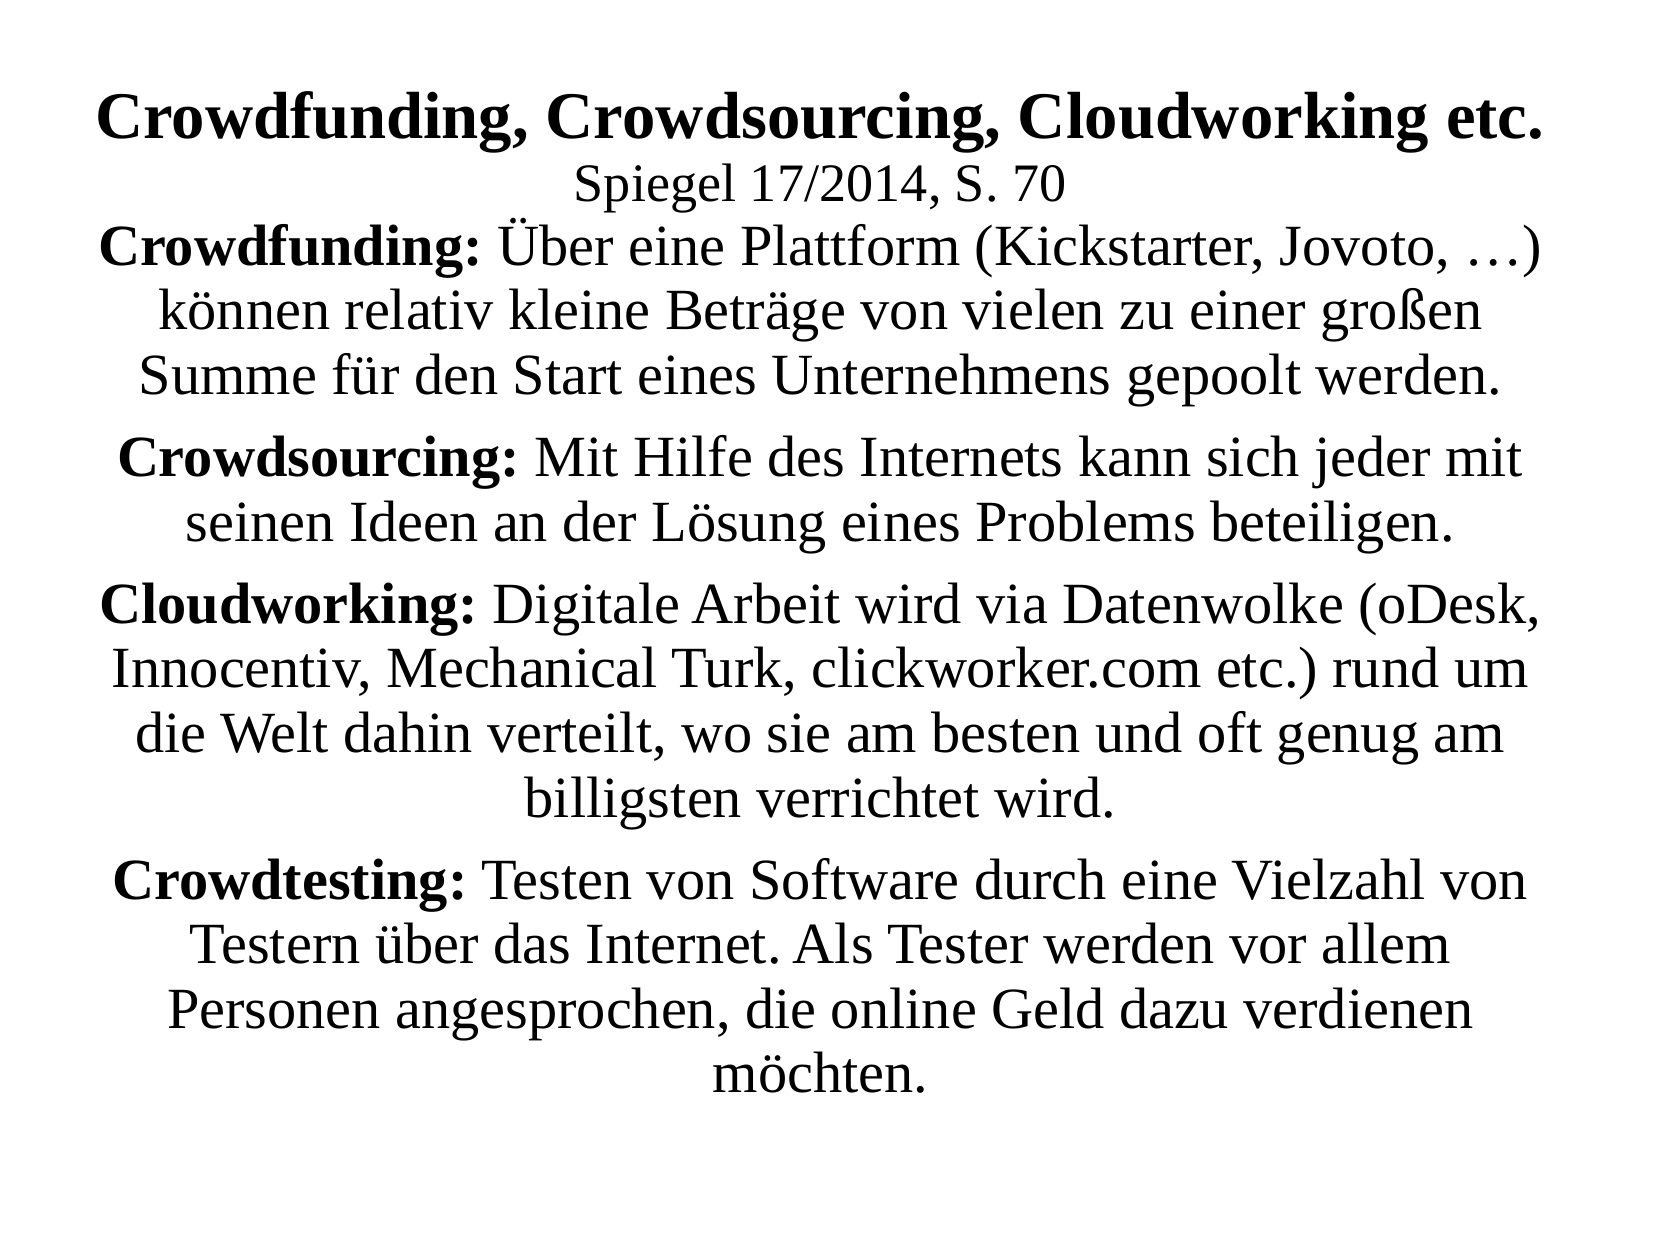

Crowdfunding, Crowdsourcing, Cloudworking etc.
Spiegel 17/2014, S. 70
Crowdfunding: Über eine Plattform (Kickstarter, Jovoto, …) können relativ kleine Beträge von vielen zu einer großen Summe für den Start eines Unternehmens gepoolt werden.
Crowdsourcing: Mit Hilfe des Internets kann sich jeder mit seinen Ideen an der Lösung eines Problems beteiligen.
Cloudworking: Digitale Arbeit wird via Datenwolke (oDesk, Innocentiv, Mechanical Turk, clickworker.com etc.) rund um die Welt dahin verteilt, wo sie am besten und oft genug am billigsten verrichtet wird.
Crowdtesting: Testen von Software durch eine Vielzahl von Testern über das Internet. Als Tester werden vor allem Personen angesprochen, die online Geld dazu verdienen möchten.